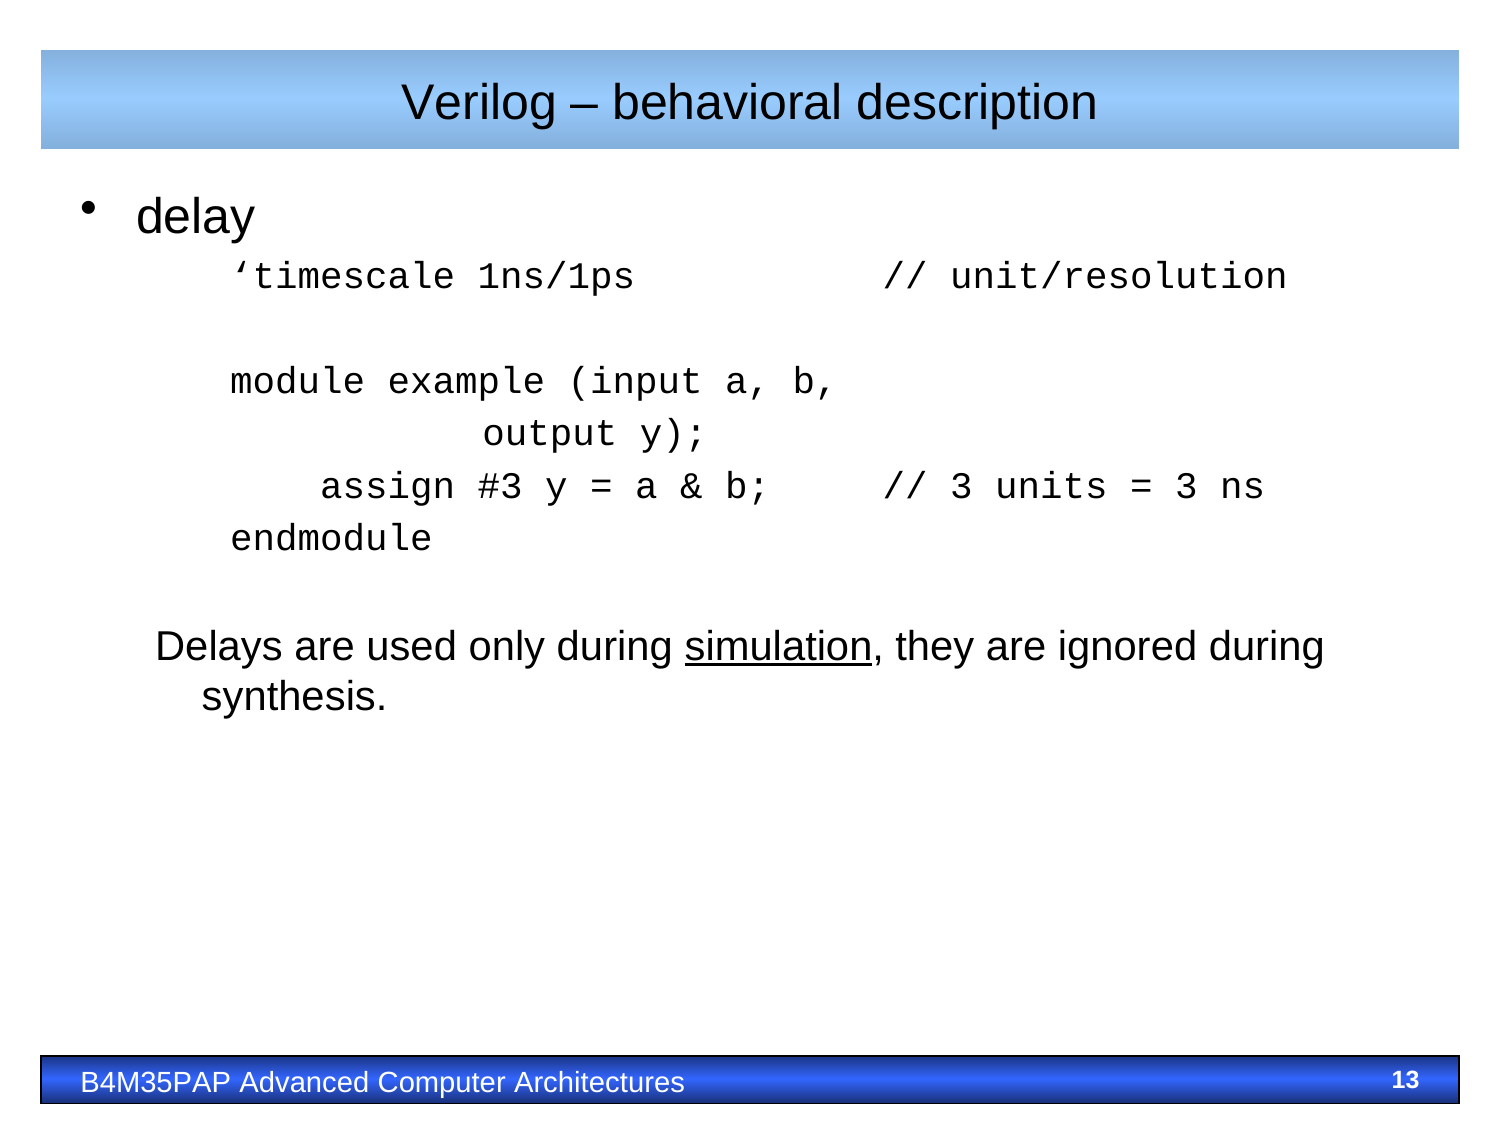

# Verilog – behavioral description
delay
‘timescale 1ns/1ps // unit/resolution
module example (input a, b,
			 output y);
 assign #3 y = a & b; // 3 units = 3 ns
endmodule
Delays are used only during simulation, they are ignored during synthesis.